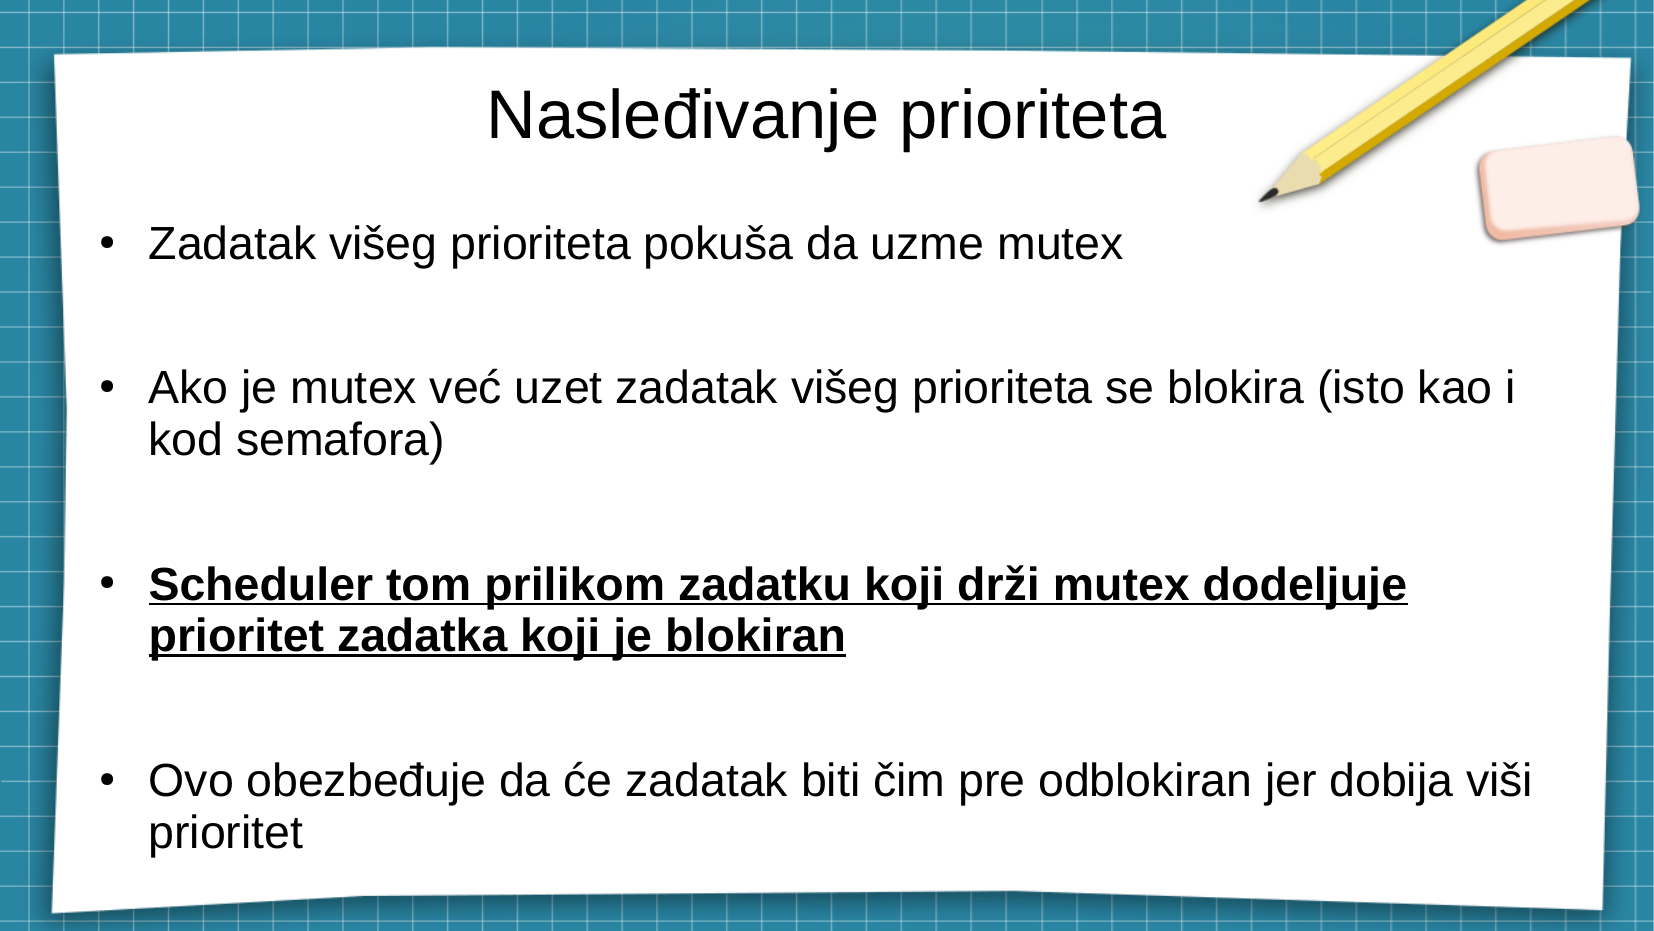

# Nasleđivanje prioriteta
Zadatak višeg prioriteta pokuša da uzme mutex
Ako je mutex već uzet zadatak višeg prioriteta se blokira (isto kao i kod semafora)
Scheduler tom prilikom zadatku koji drži mutex dodeljuje prioritet zadatka koji je blokiran
Ovo obezbeđuje da će zadatak biti čim pre odblokiran jer dobija viši prioritet